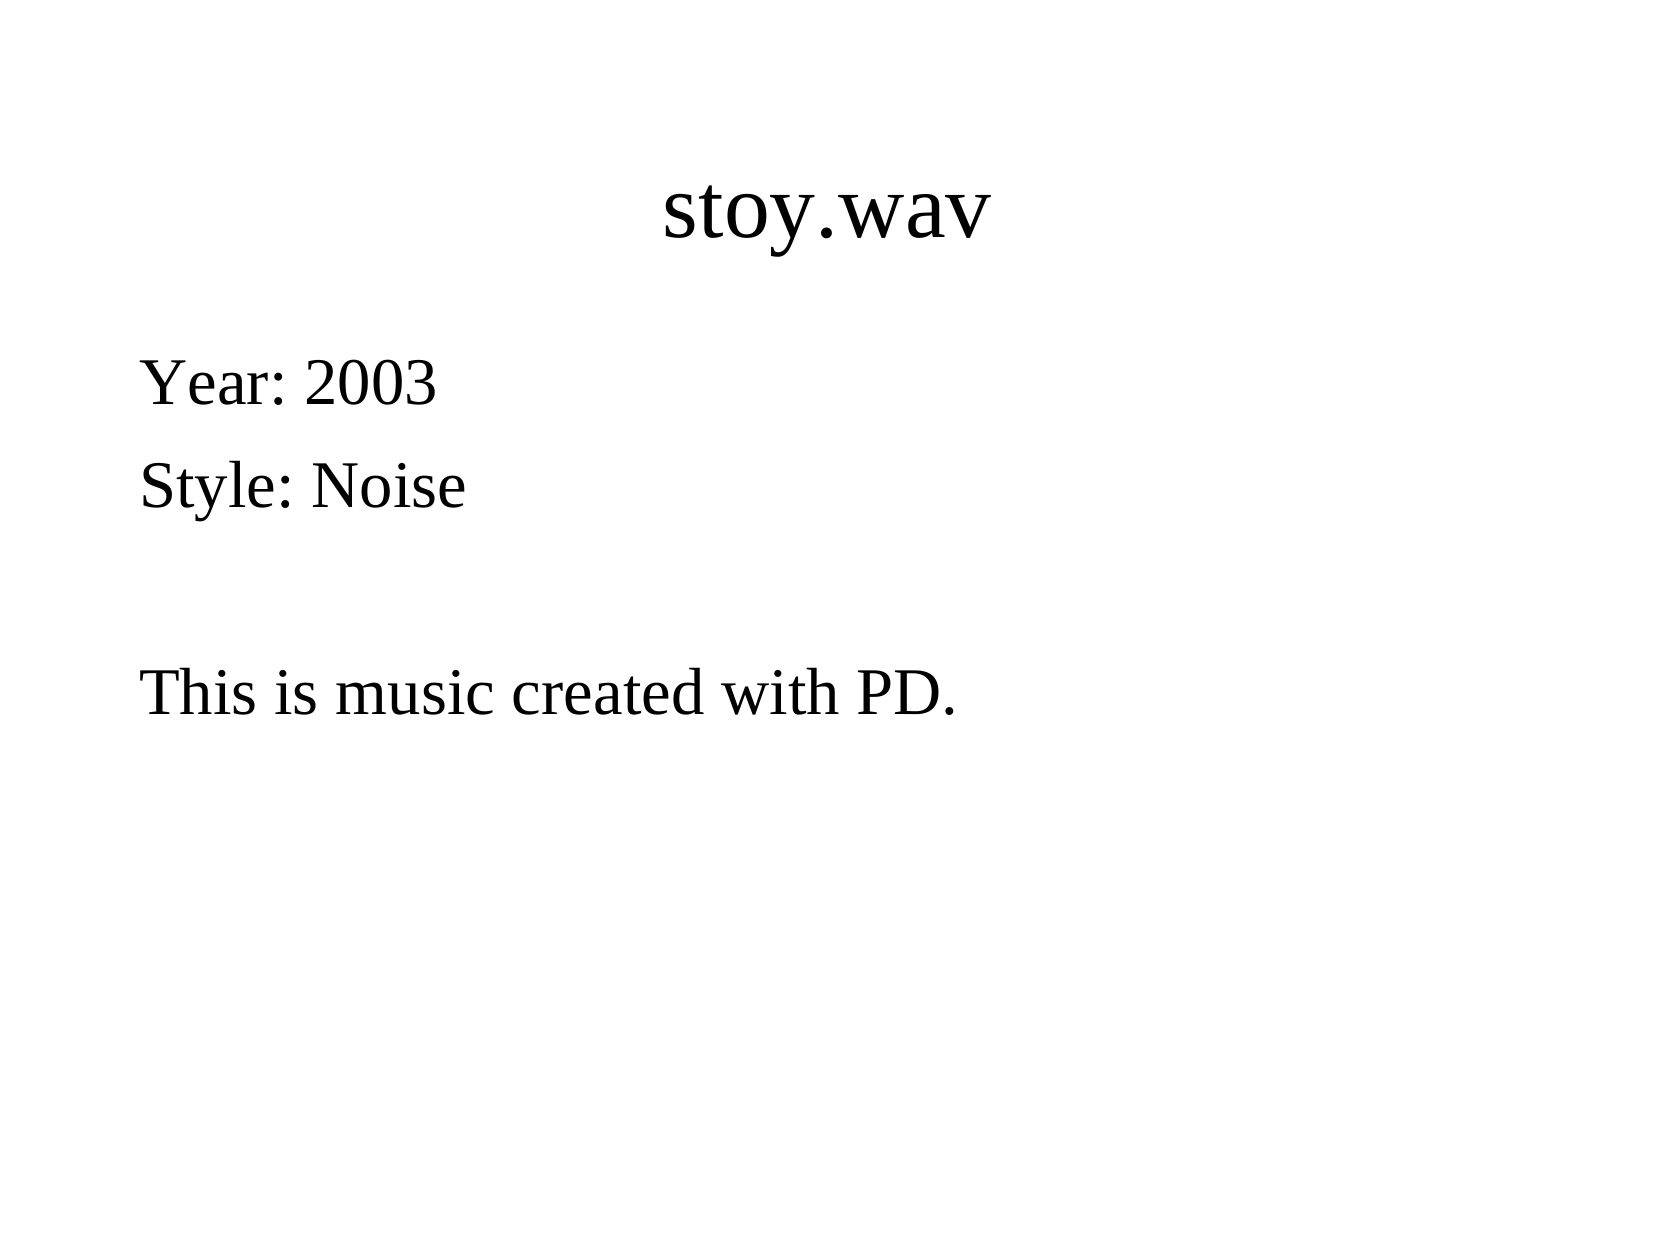

# stoy.wav
Year: 2003
Style: Noise
This is music created with PD.